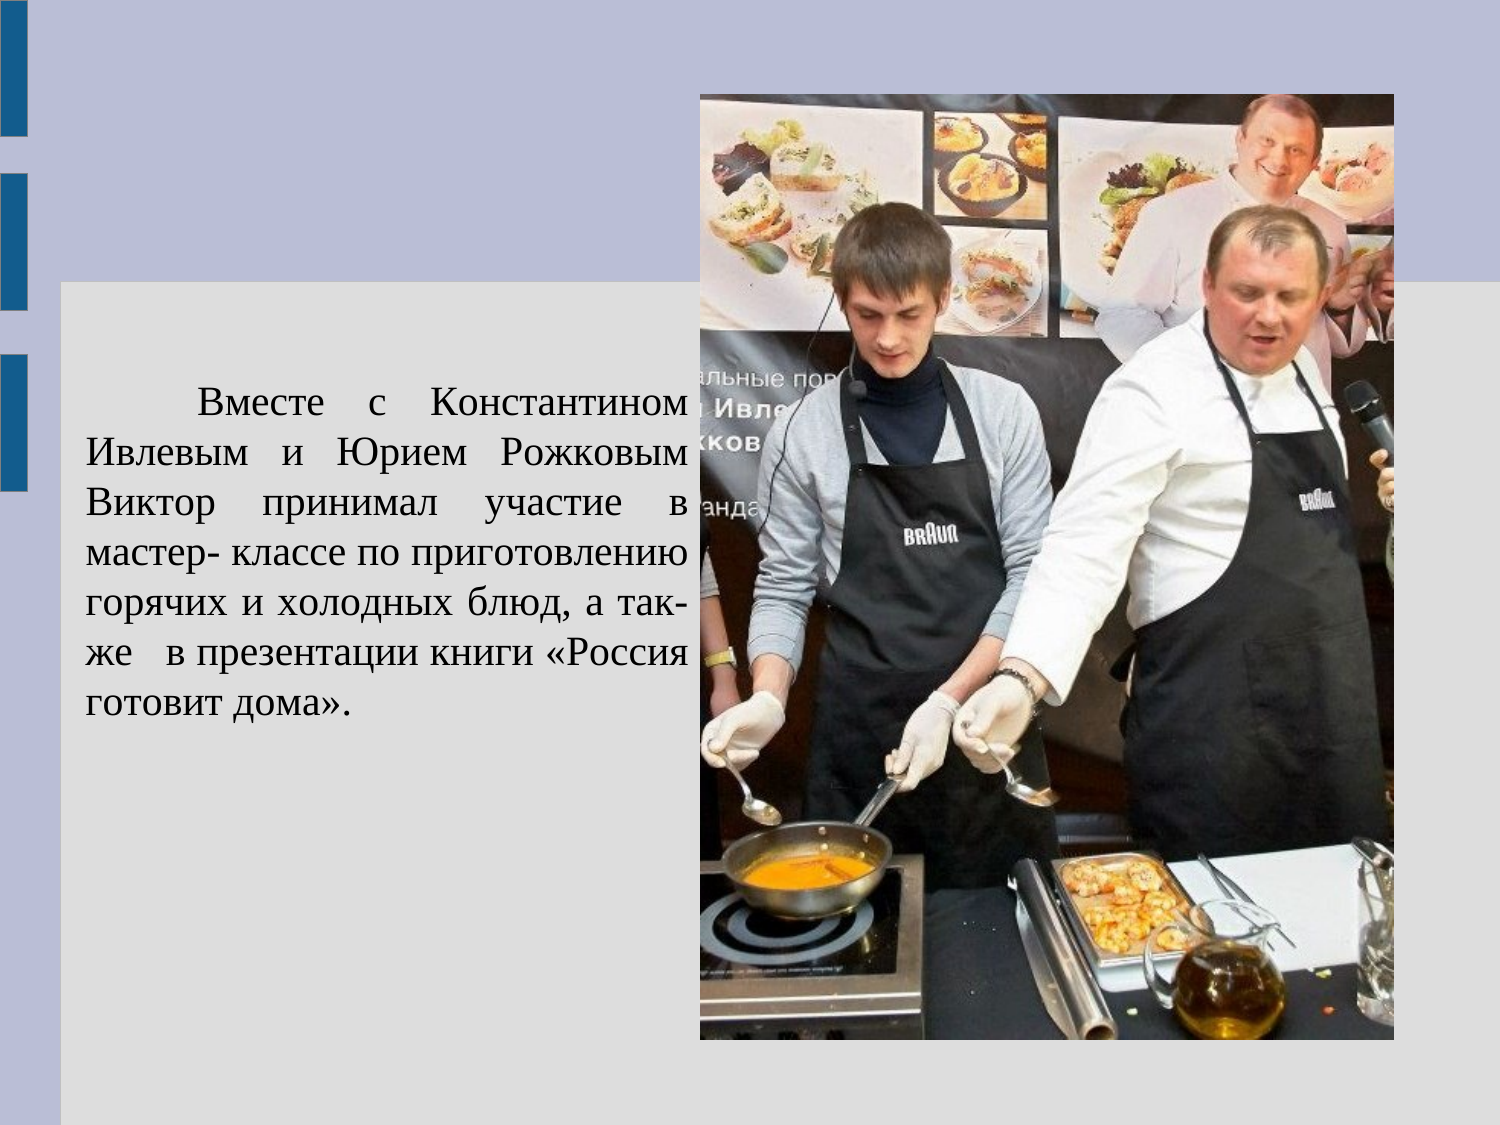

# Вместе с Константином Ивлевым и Юрием Рожковым Виктор принимал участие в мастер- классе по приготовлению горячих и холодных блюд, а так-же в презентации книги «Россия готовит дома».